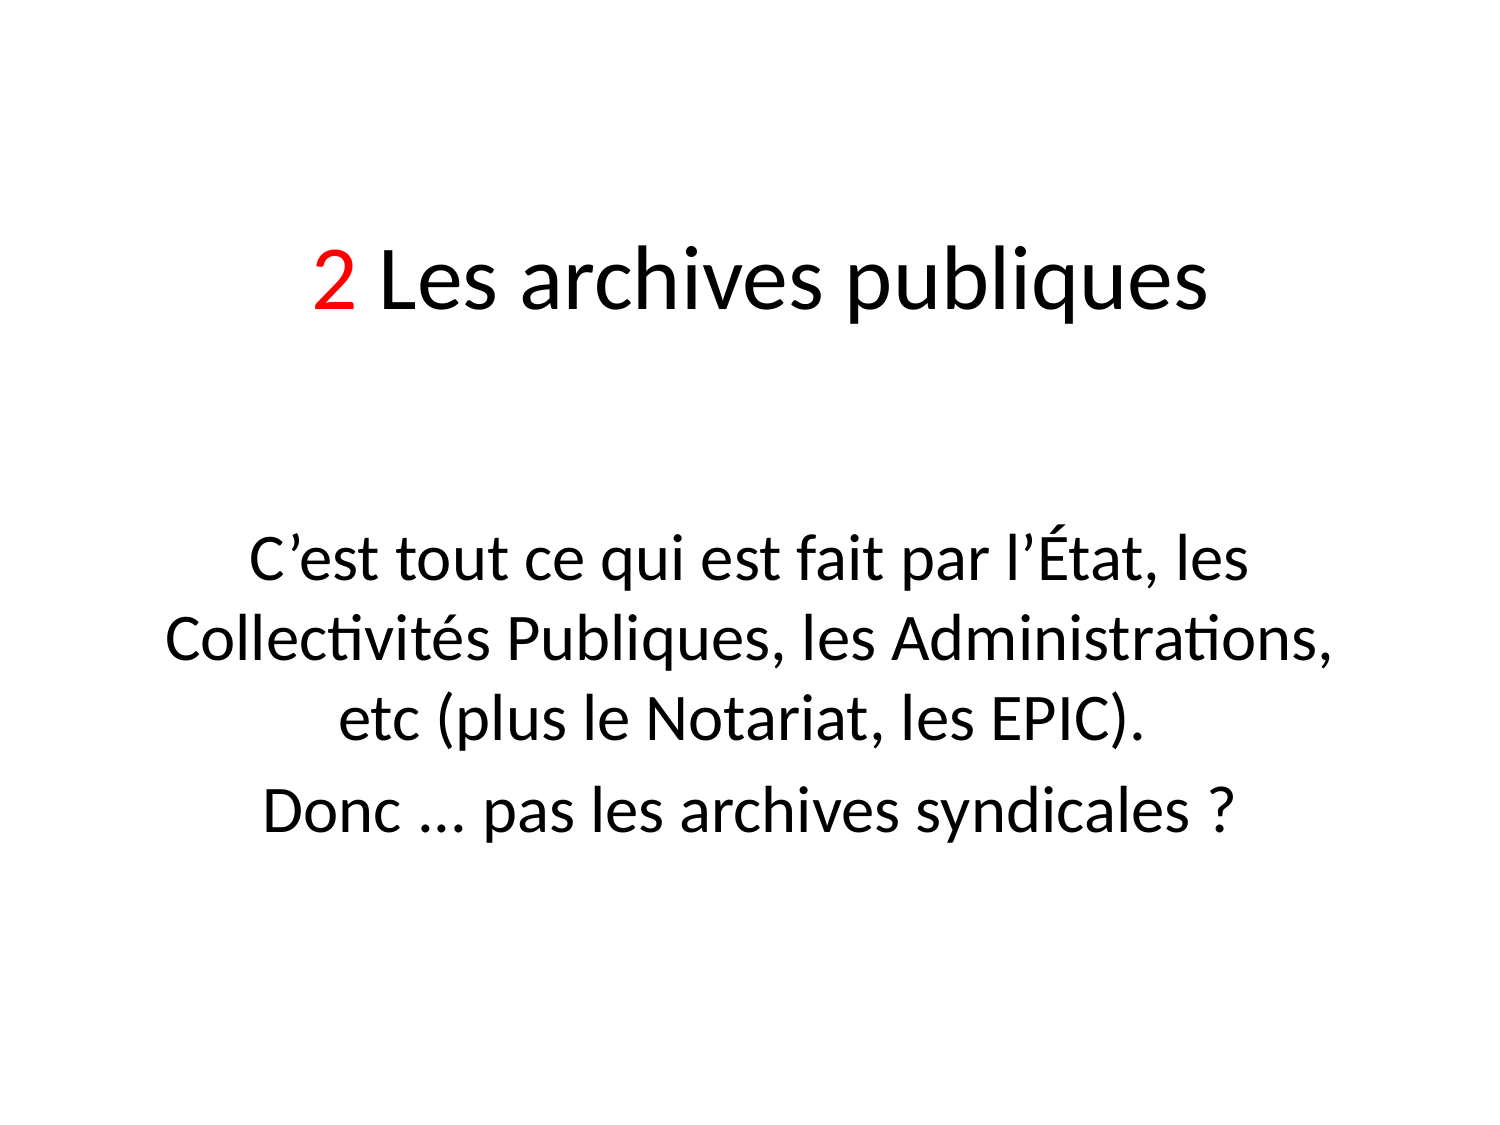

# 2 Les archives publiques
C’est tout ce qui est fait par l’État, les Collectivités Publiques, les Administrations, etc (plus le Notariat, les EPIC).
Donc ... pas les archives syndicales ?